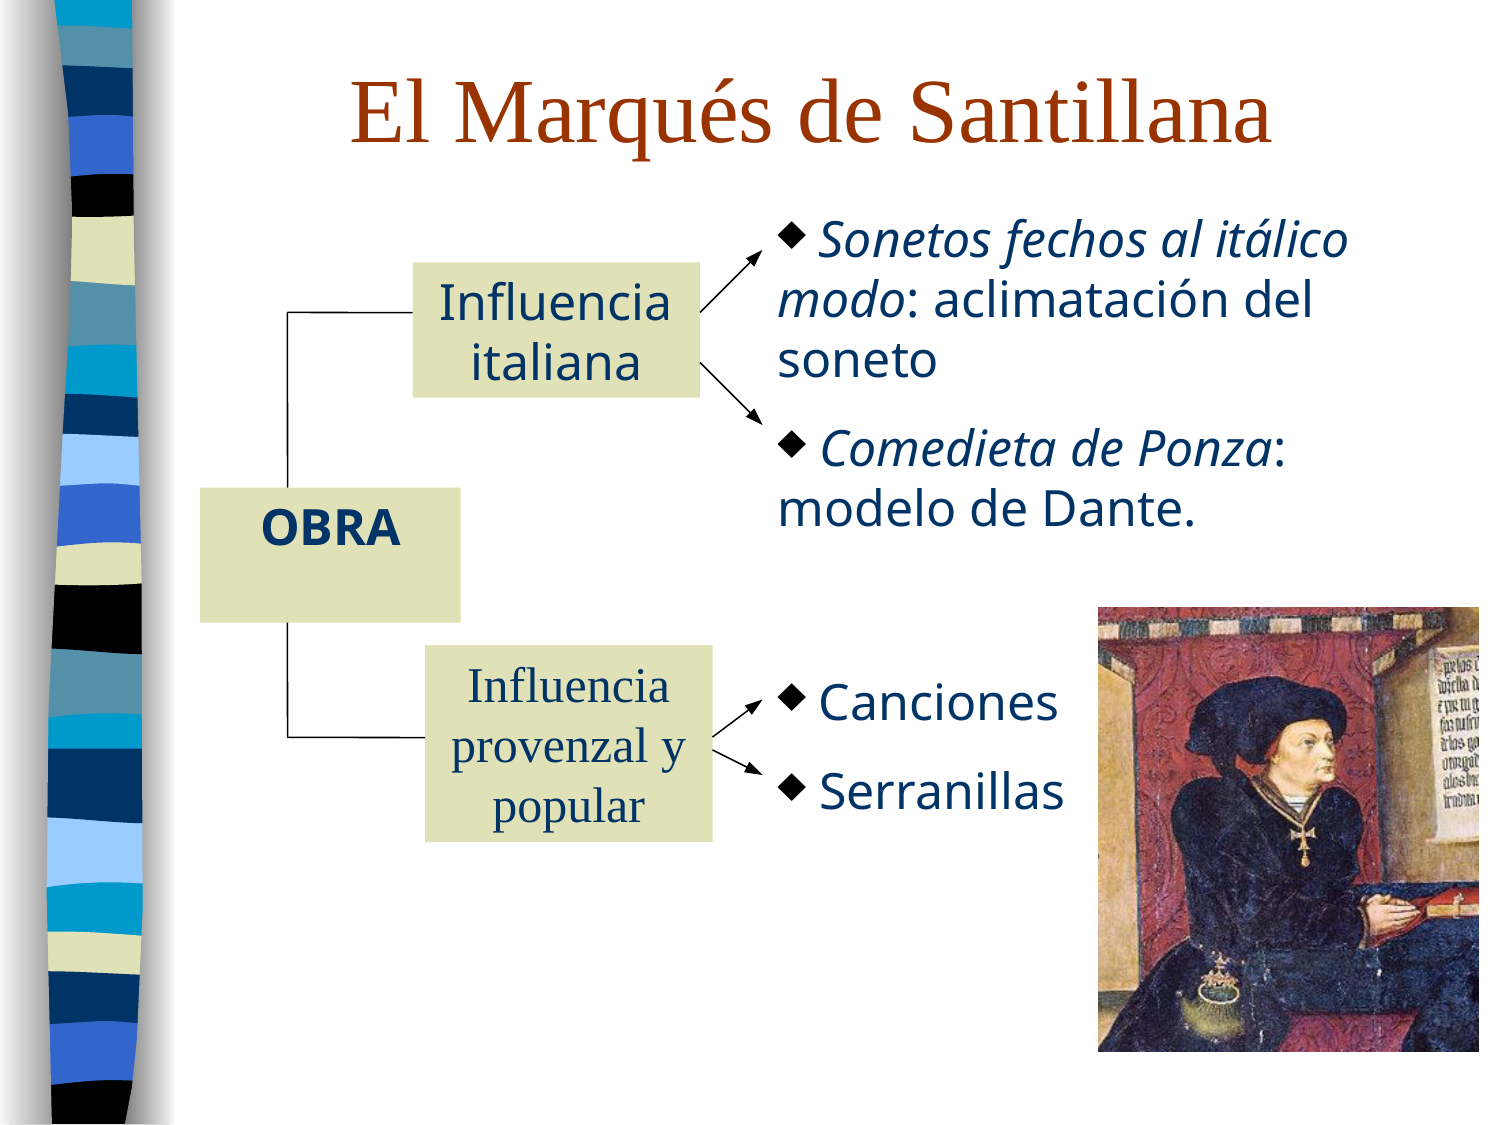

# El Marqués de Santillana
 Sonetos fechos al itálico modo: aclimatación del soneto
 Comedieta de Ponza: modelo de Dante.
Influencia italiana
OBRA
Influencia provenzal y popular
 Canciones
 Serranillas